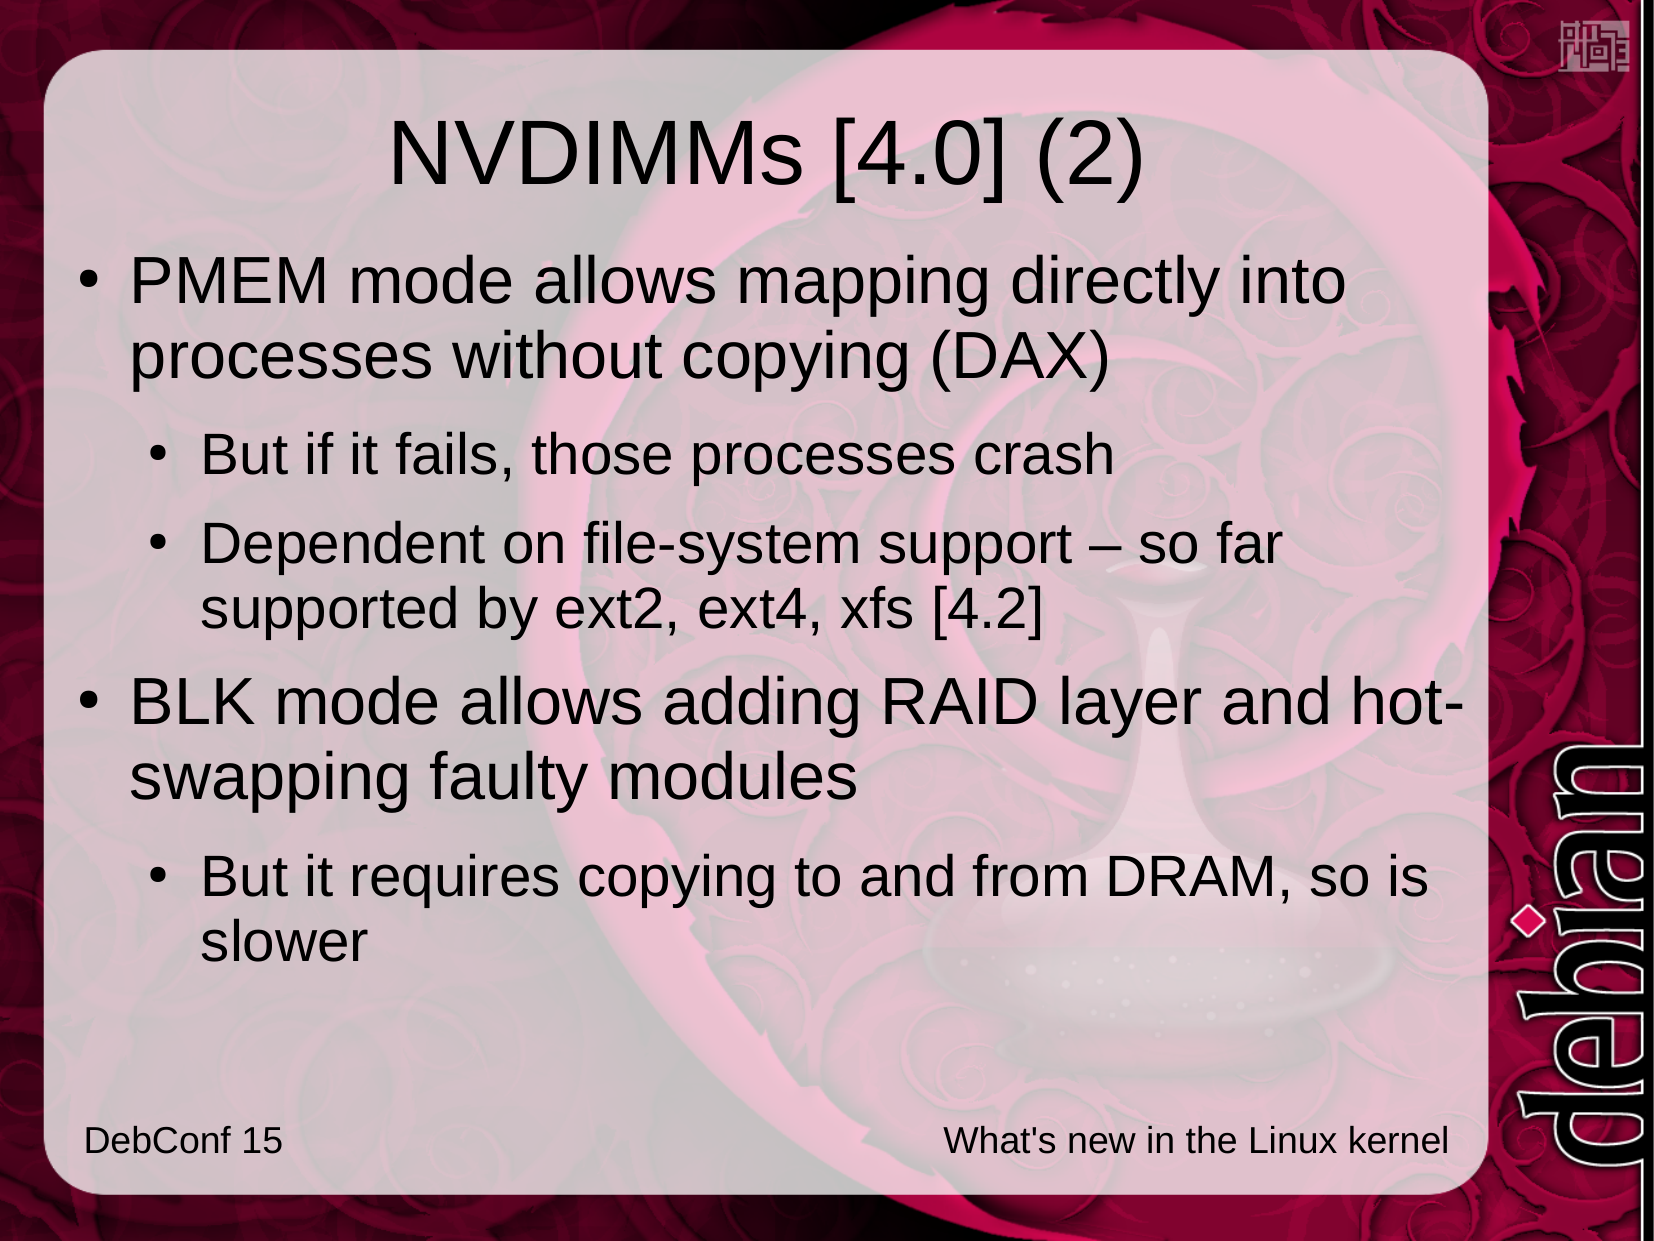

# NVDIMMs [4.0] (2)
PMEM mode allows mapping directly into processes without copying (DAX)
But if it fails, those processes crash
Dependent on file-system support – so far supported by ext2, ext4, xfs [4.2]
BLK mode allows adding RAID layer and hot-swapping faulty modules
But it requires copying to and from DRAM, so is slower
DebConf 15
What's new in the Linux kernel